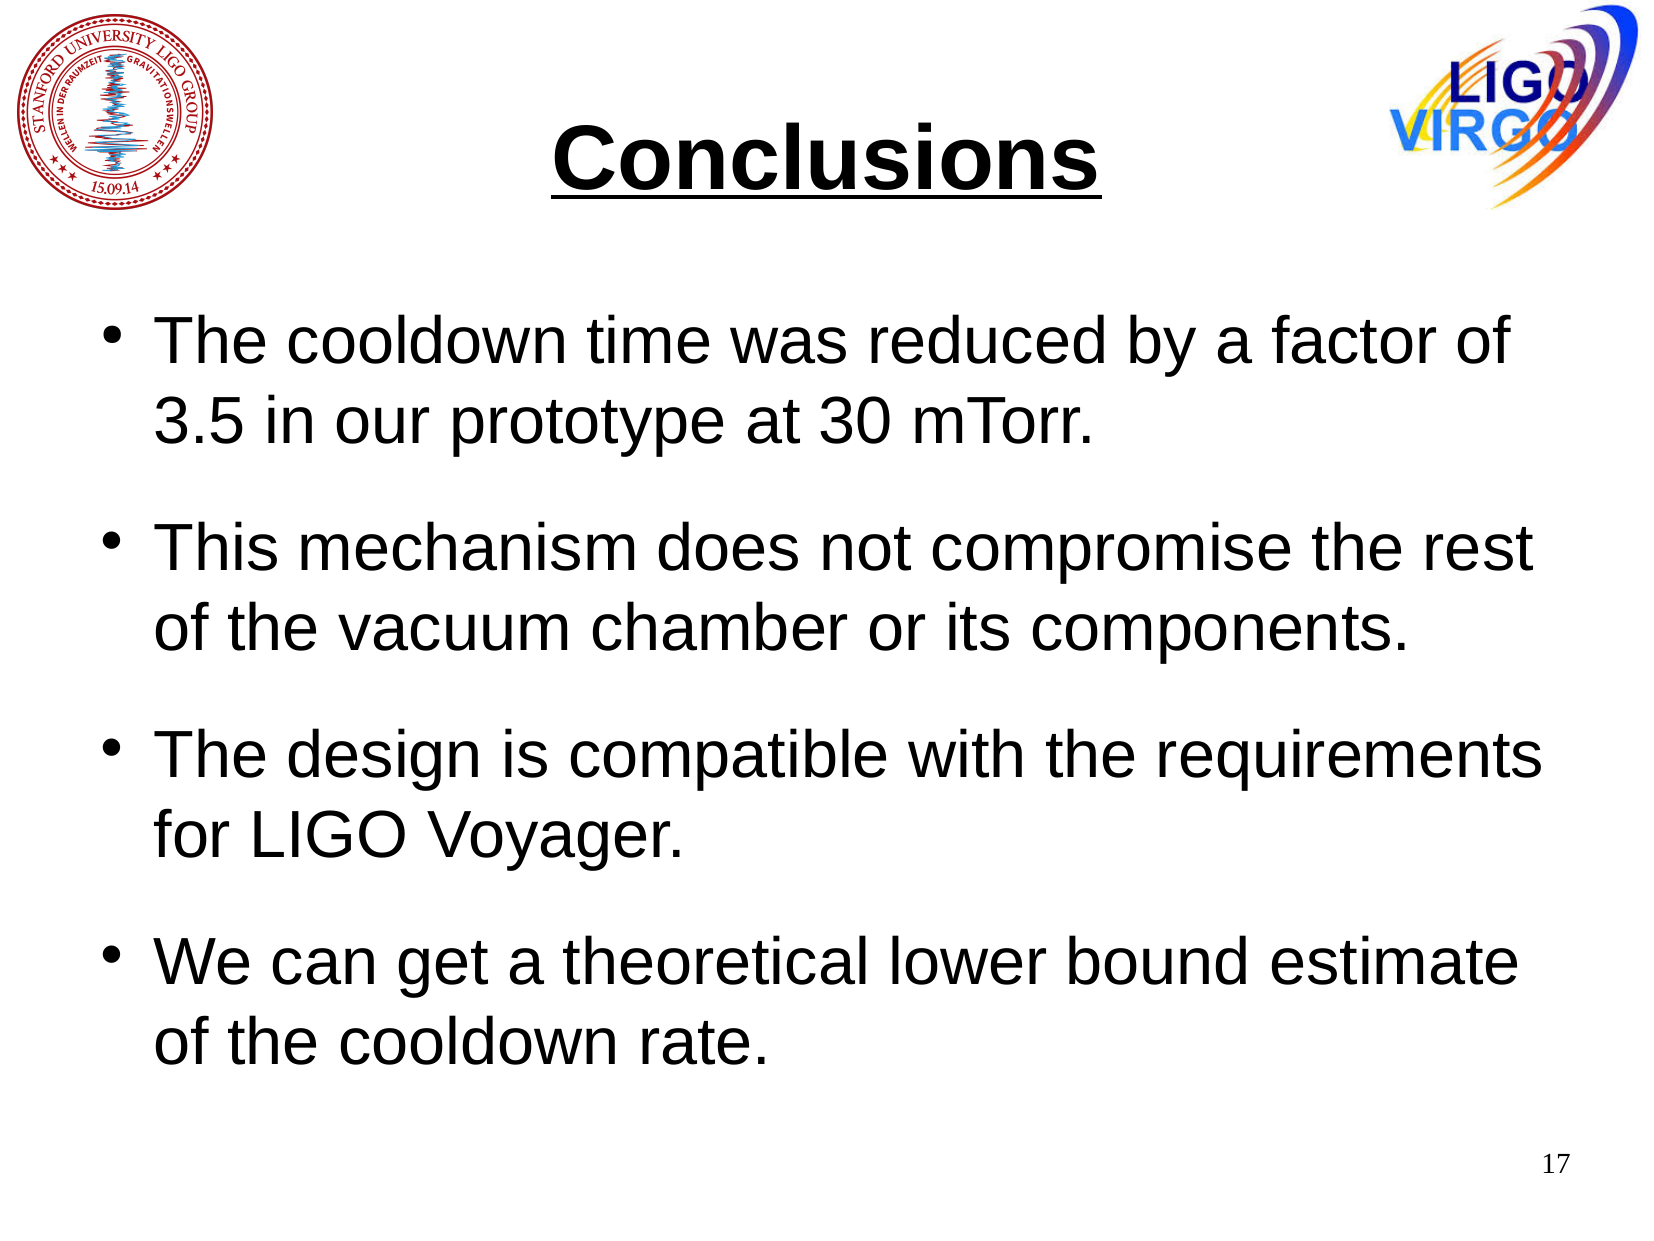

Conclusions
The cooldown time was reduced by a factor of 3.5 in our prototype at 30 mTorr.
This mechanism does not compromise the rest of the vacuum chamber or its components.
The design is compatible with the requirements for LIGO Voyager.
We can get a theoretical lower bound estimate of the cooldown rate.
17